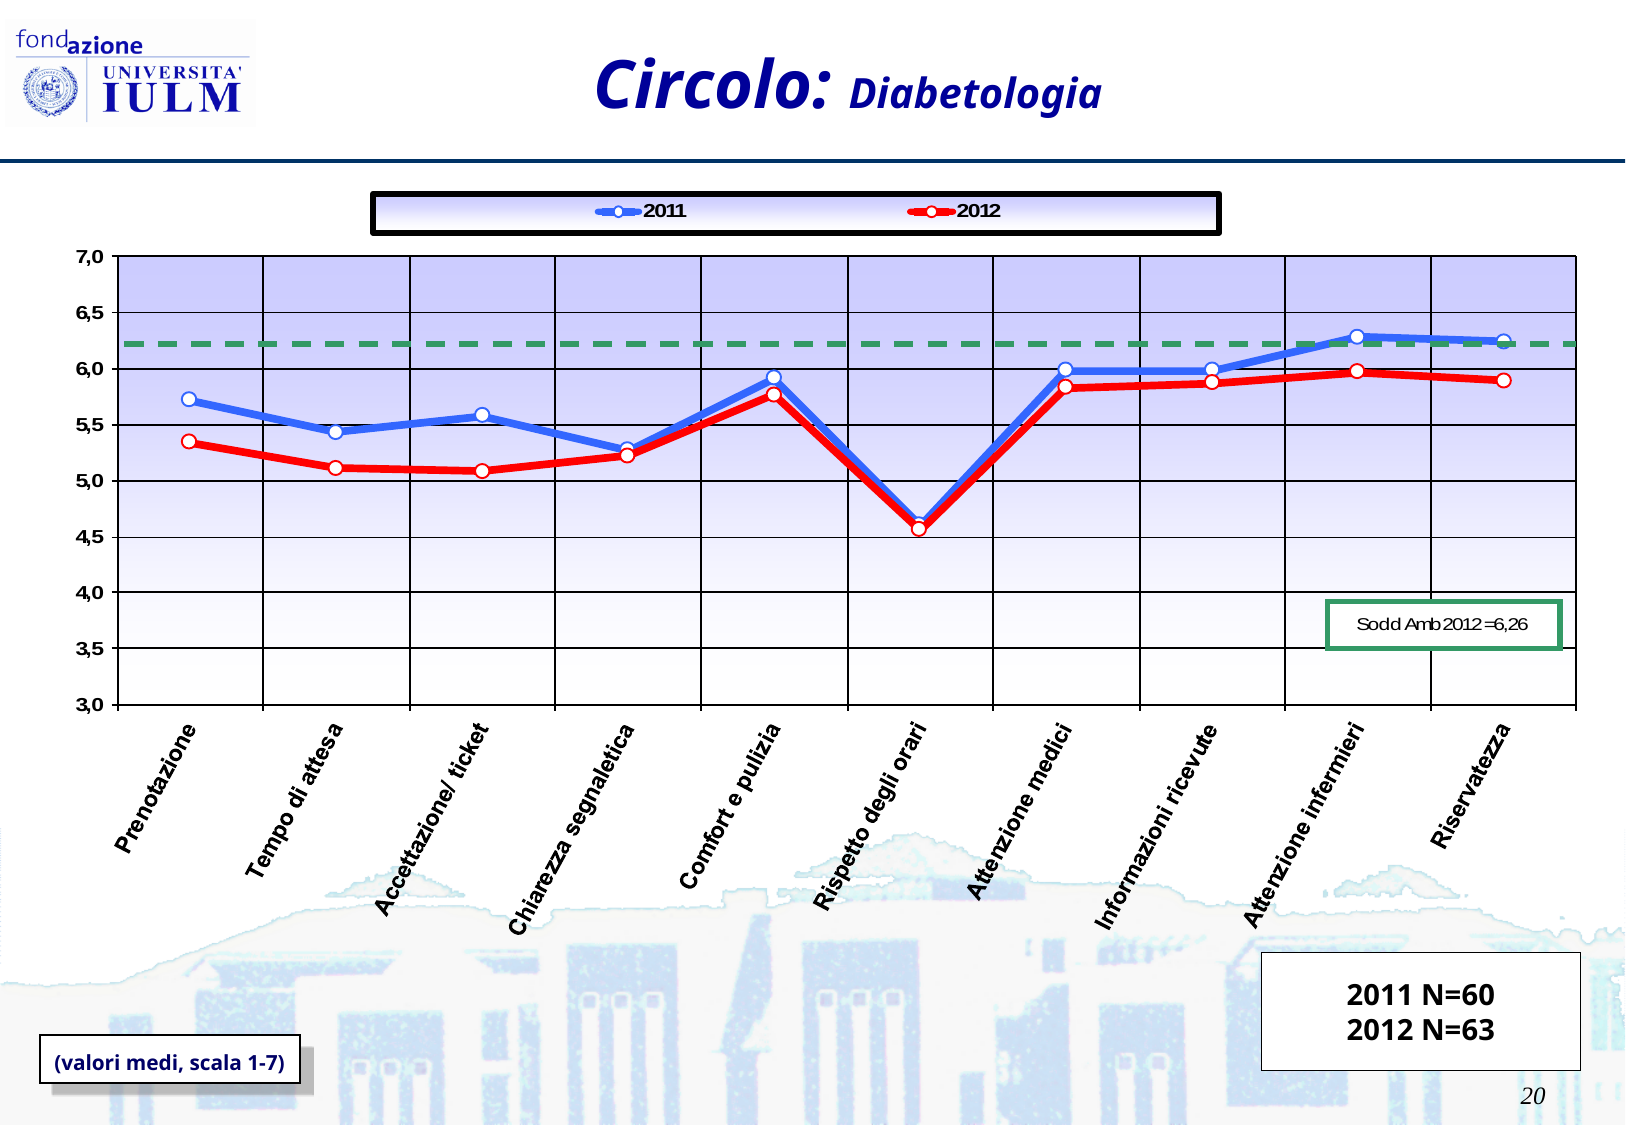

Circolo: Diabetologia
2011 N=60
2012 N=63
(valori medi, scala 1-7)